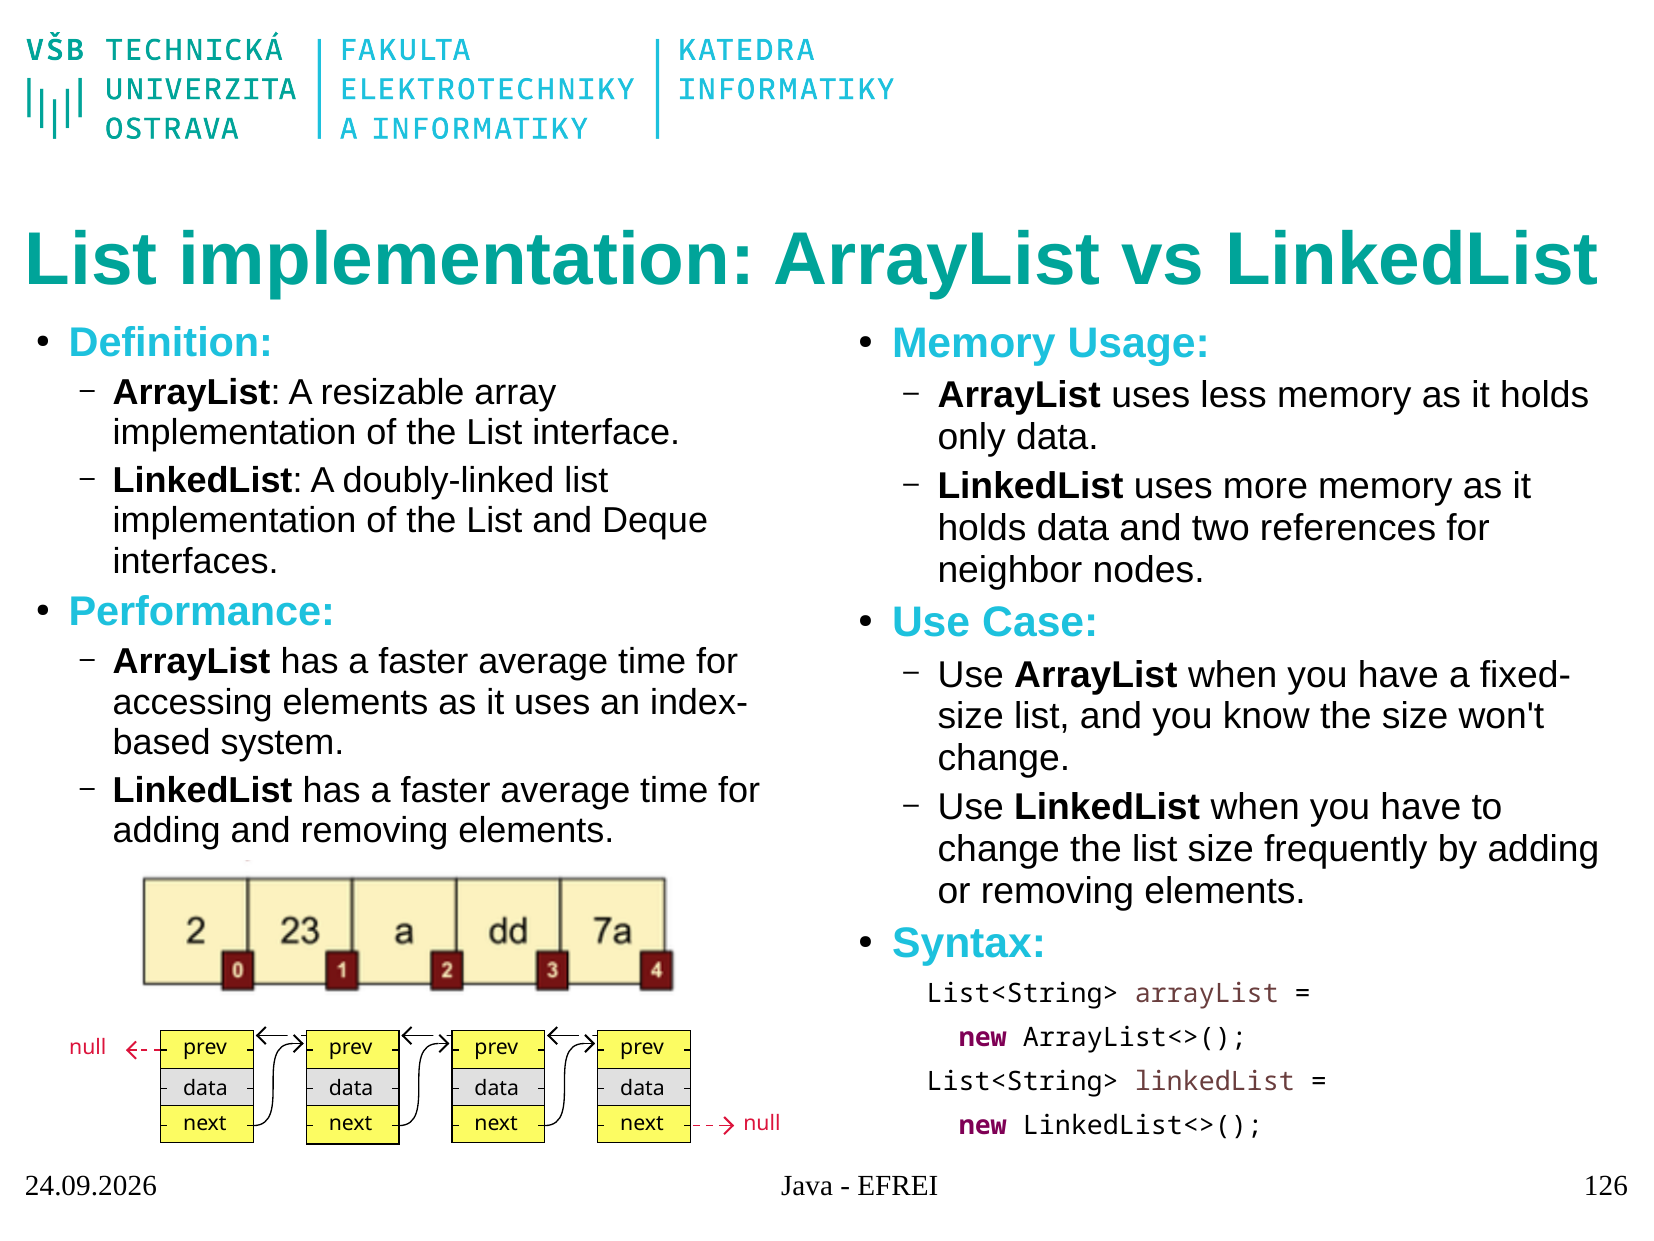

# List implementation: ArrayList vs LinkedList
Definition:
ArrayList: A resizable array implementation of the List interface.
LinkedList: A doubly-linked list implementation of the List and Deque interfaces.
Performance:
ArrayList has a faster average time for accessing elements as it uses an index-based system.
LinkedList has a faster average time for adding and removing elements.
Memory Usage:
ArrayList uses less memory as it holds only data.
LinkedList uses more memory as it holds data and two references for neighbor nodes.
Use Case:
Use ArrayList when you have a fixed-size list, and you know the size won't change.
Use LinkedList when you have to change the list size frequently by adding or removing elements.
Syntax:
 List<String> arrayList =
 new ArrayList<>();
 List<String> linkedList =
 new LinkedList<>();
Java - EFREI
126